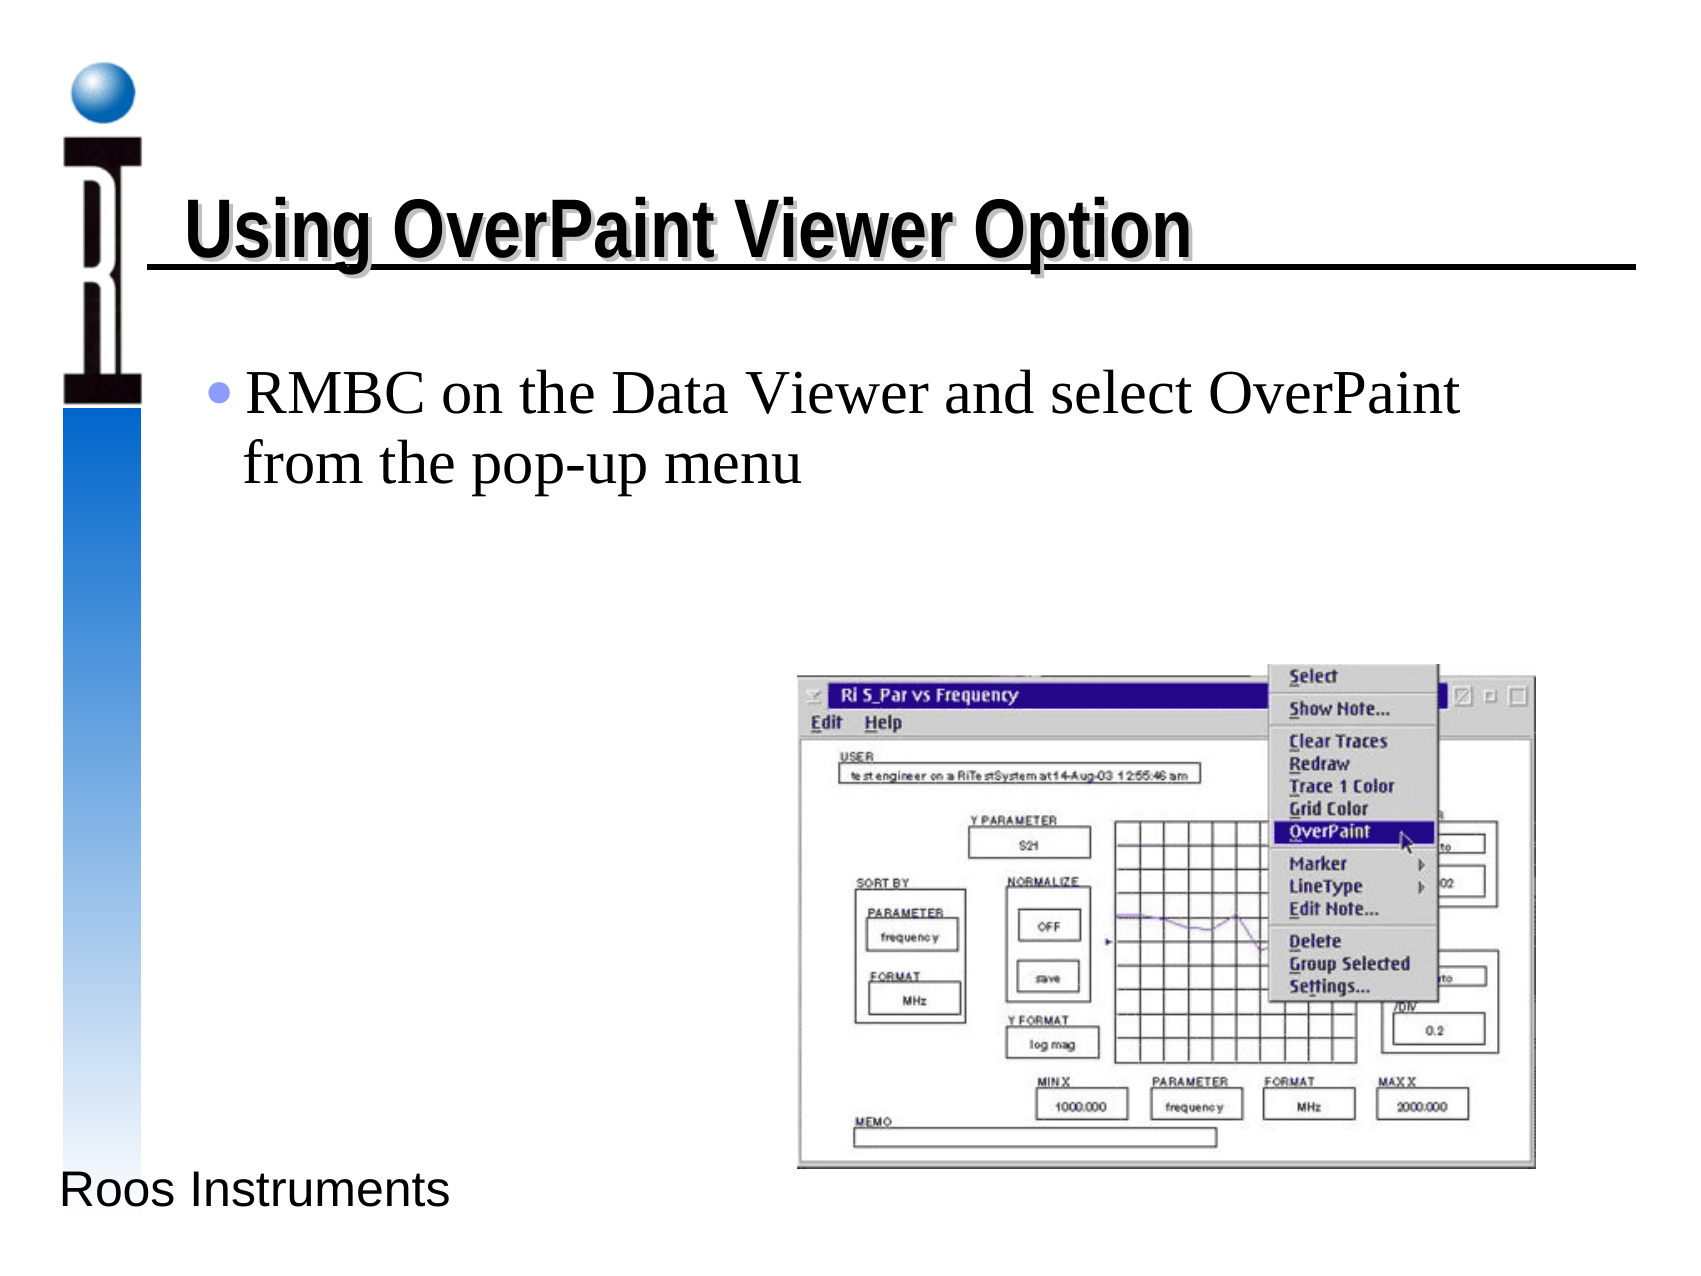

Using OverPaint Viewer Option
RMBC on the Data Viewer and select OverPaint from the pop-up menu